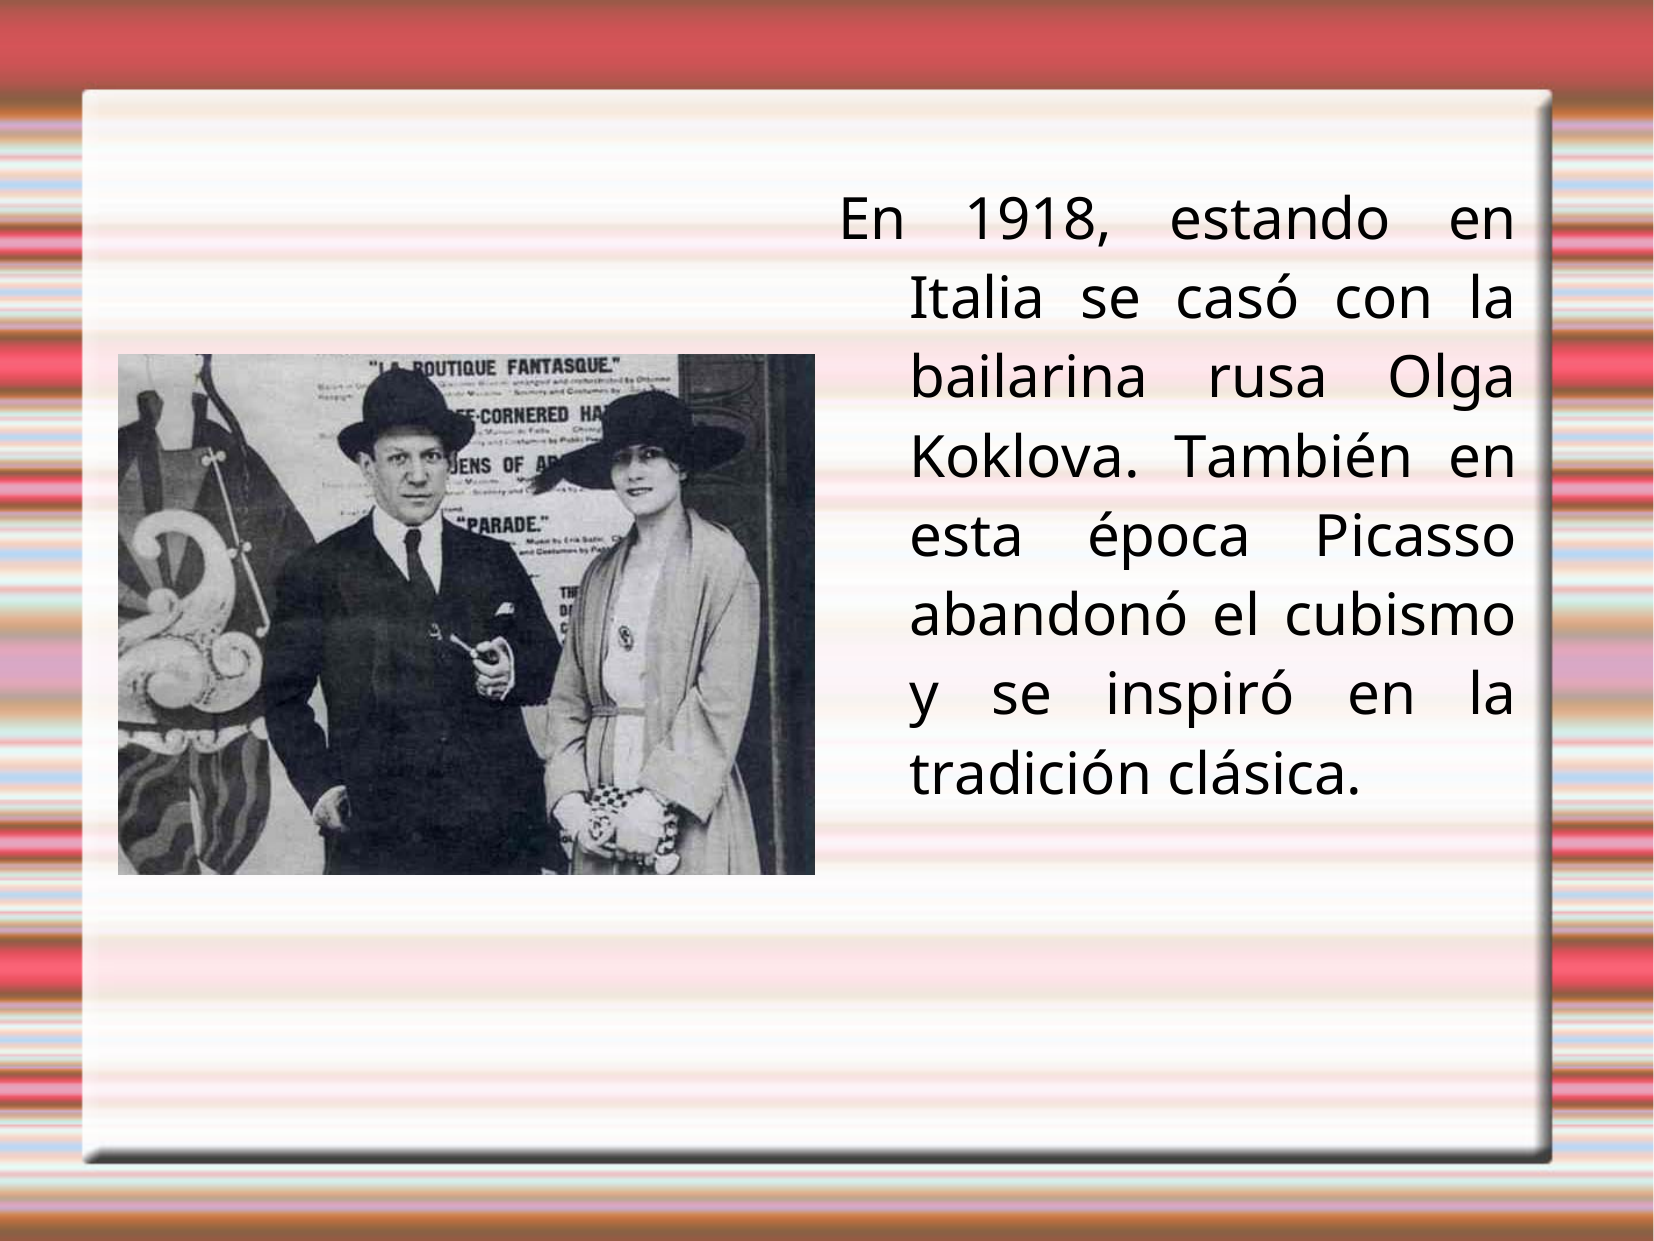

#
En 1918, estando en Italia se casó con la bailarina rusa Olga Koklova. También en esta época Picasso abandonó el cubismo y se inspiró en la tradición clásica.